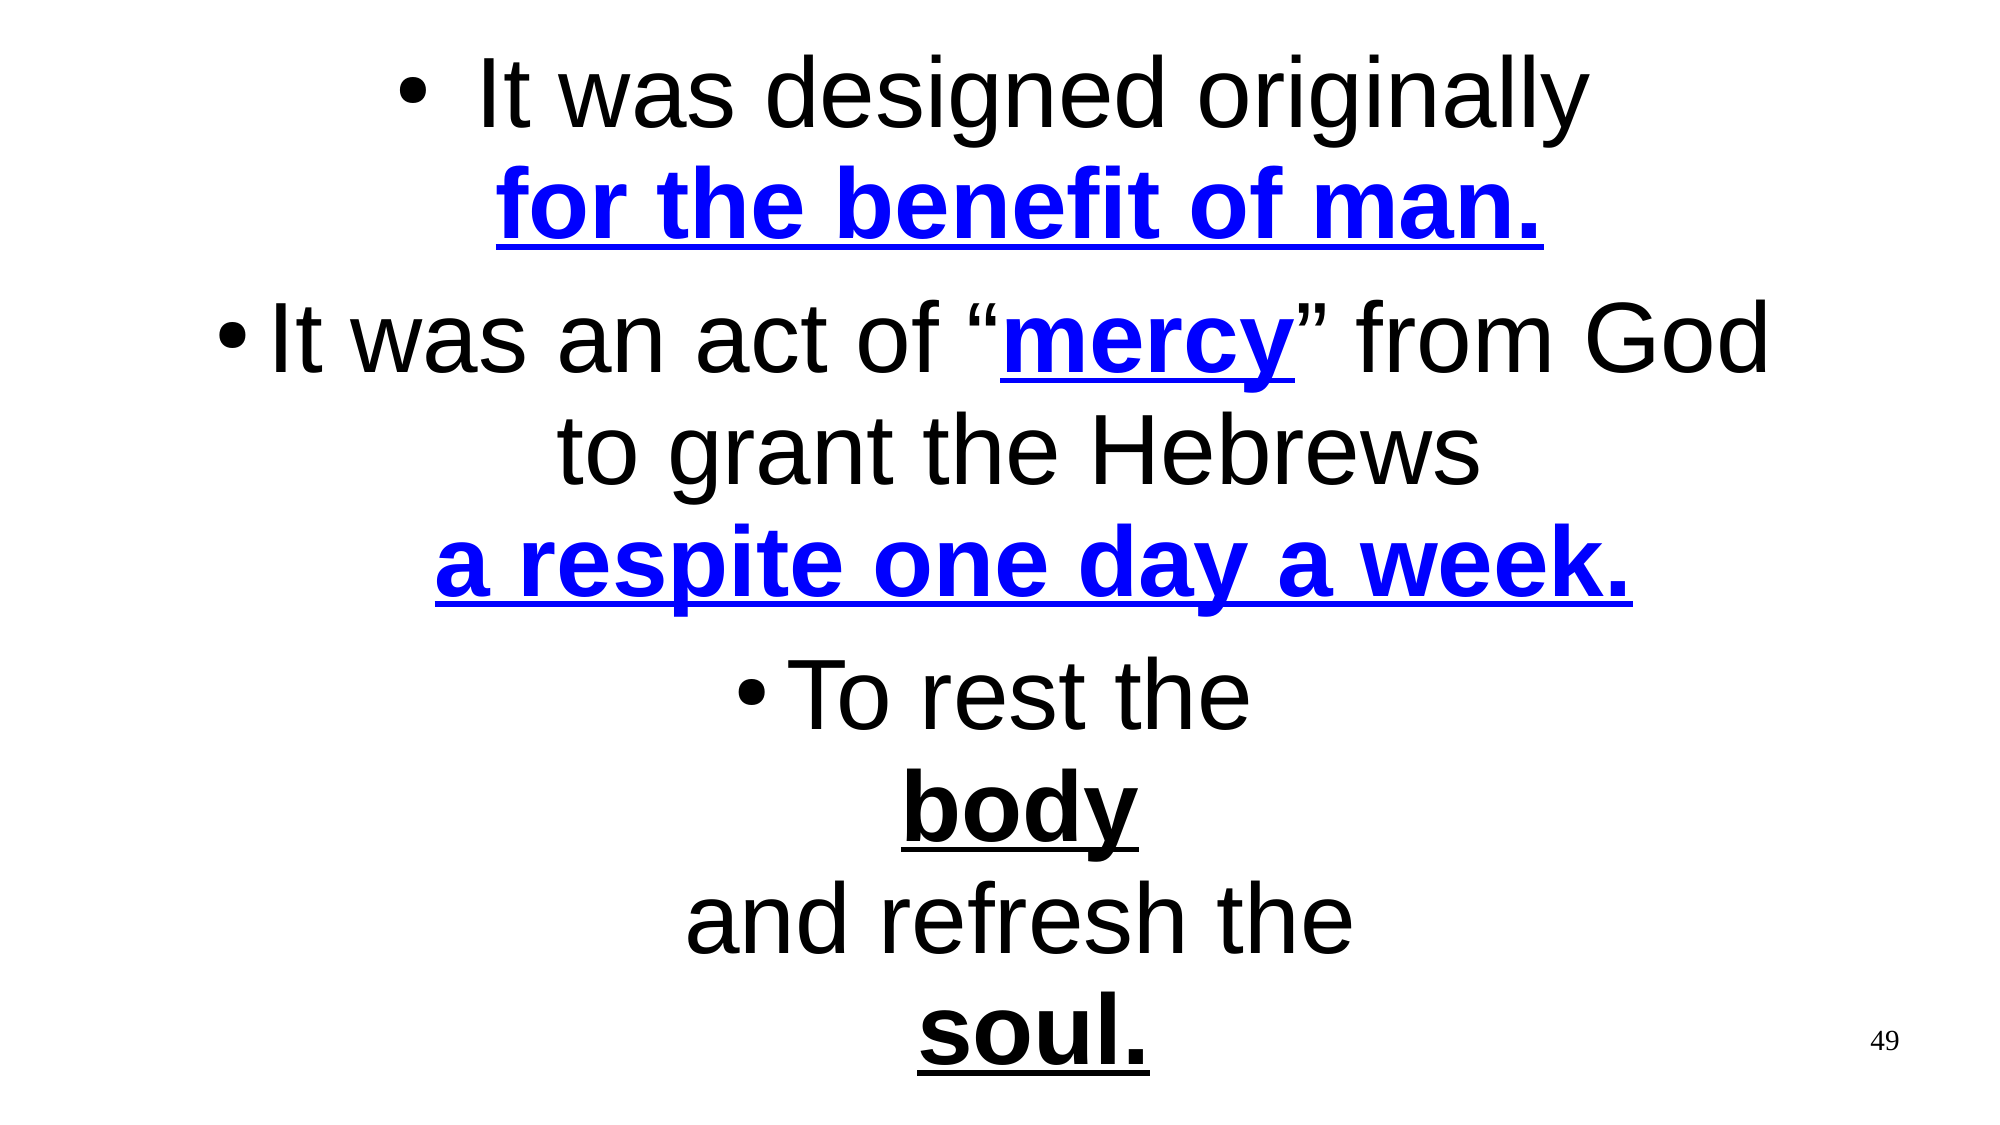

# It was designed originally for the benefit of man.
It was an act of “mercy” from God
to grant the Hebrews
a respite one day a week.
To rest the
body
and refresh the
soul.
49